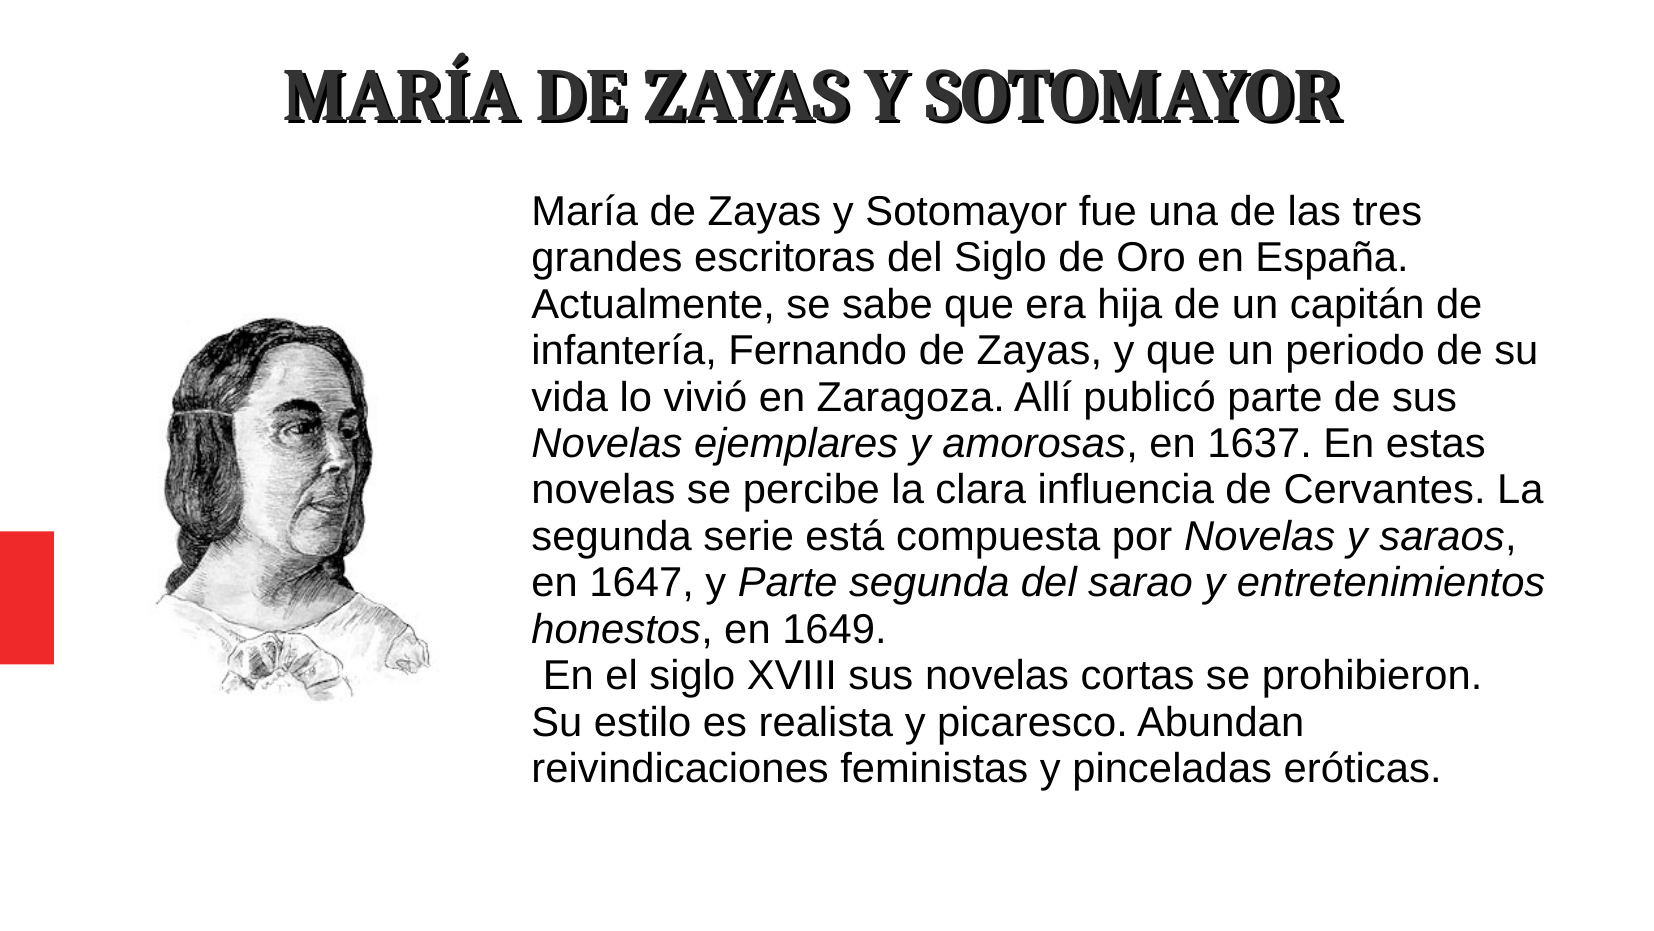

# MARÍA DE ZAYAS Y SOTOMAYOR
María de Zayas y Sotomayor fue una de las tres grandes escritoras del Siglo de Oro en España. Actualmente, se sabe que era hija de un capitán de infantería, Fernando de Zayas, y que un periodo de su vida lo vivió en Zaragoza. Allí publicó parte de sus Novelas ejemplares y amorosas, en 1637. En estas novelas se percibe la clara influencia de Cervantes. La segunda serie está compuesta por Novelas y saraos, en 1647, y Parte segunda del sarao y entretenimientos honestos, en 1649.
 En el siglo XVIII sus novelas cortas se prohibieron.
Su estilo es realista y picaresco. Abundan reivindicaciones feministas y pinceladas eróticas.